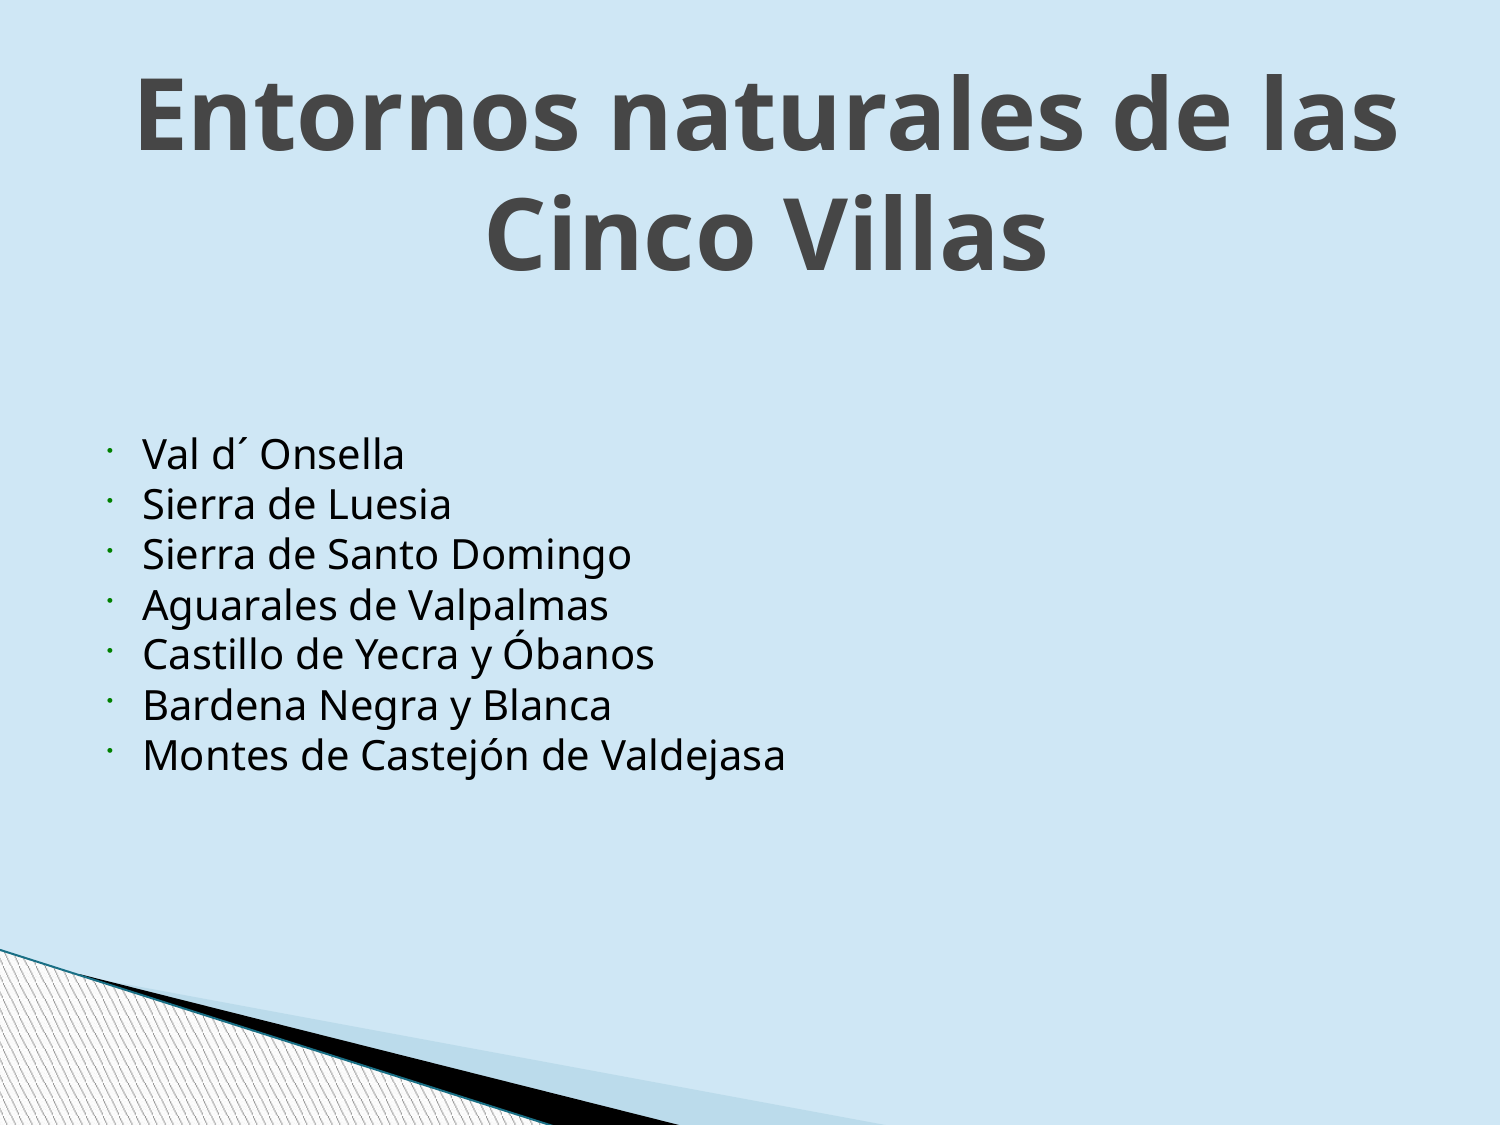

# Entornos naturales de las Cinco Villas
Val d´ Onsella
Sierra de Luesia
Sierra de Santo Domingo
Aguarales de Valpalmas
Castillo de Yecra y Óbanos
Bardena Negra y Blanca
Montes de Castejón de Valdejasa